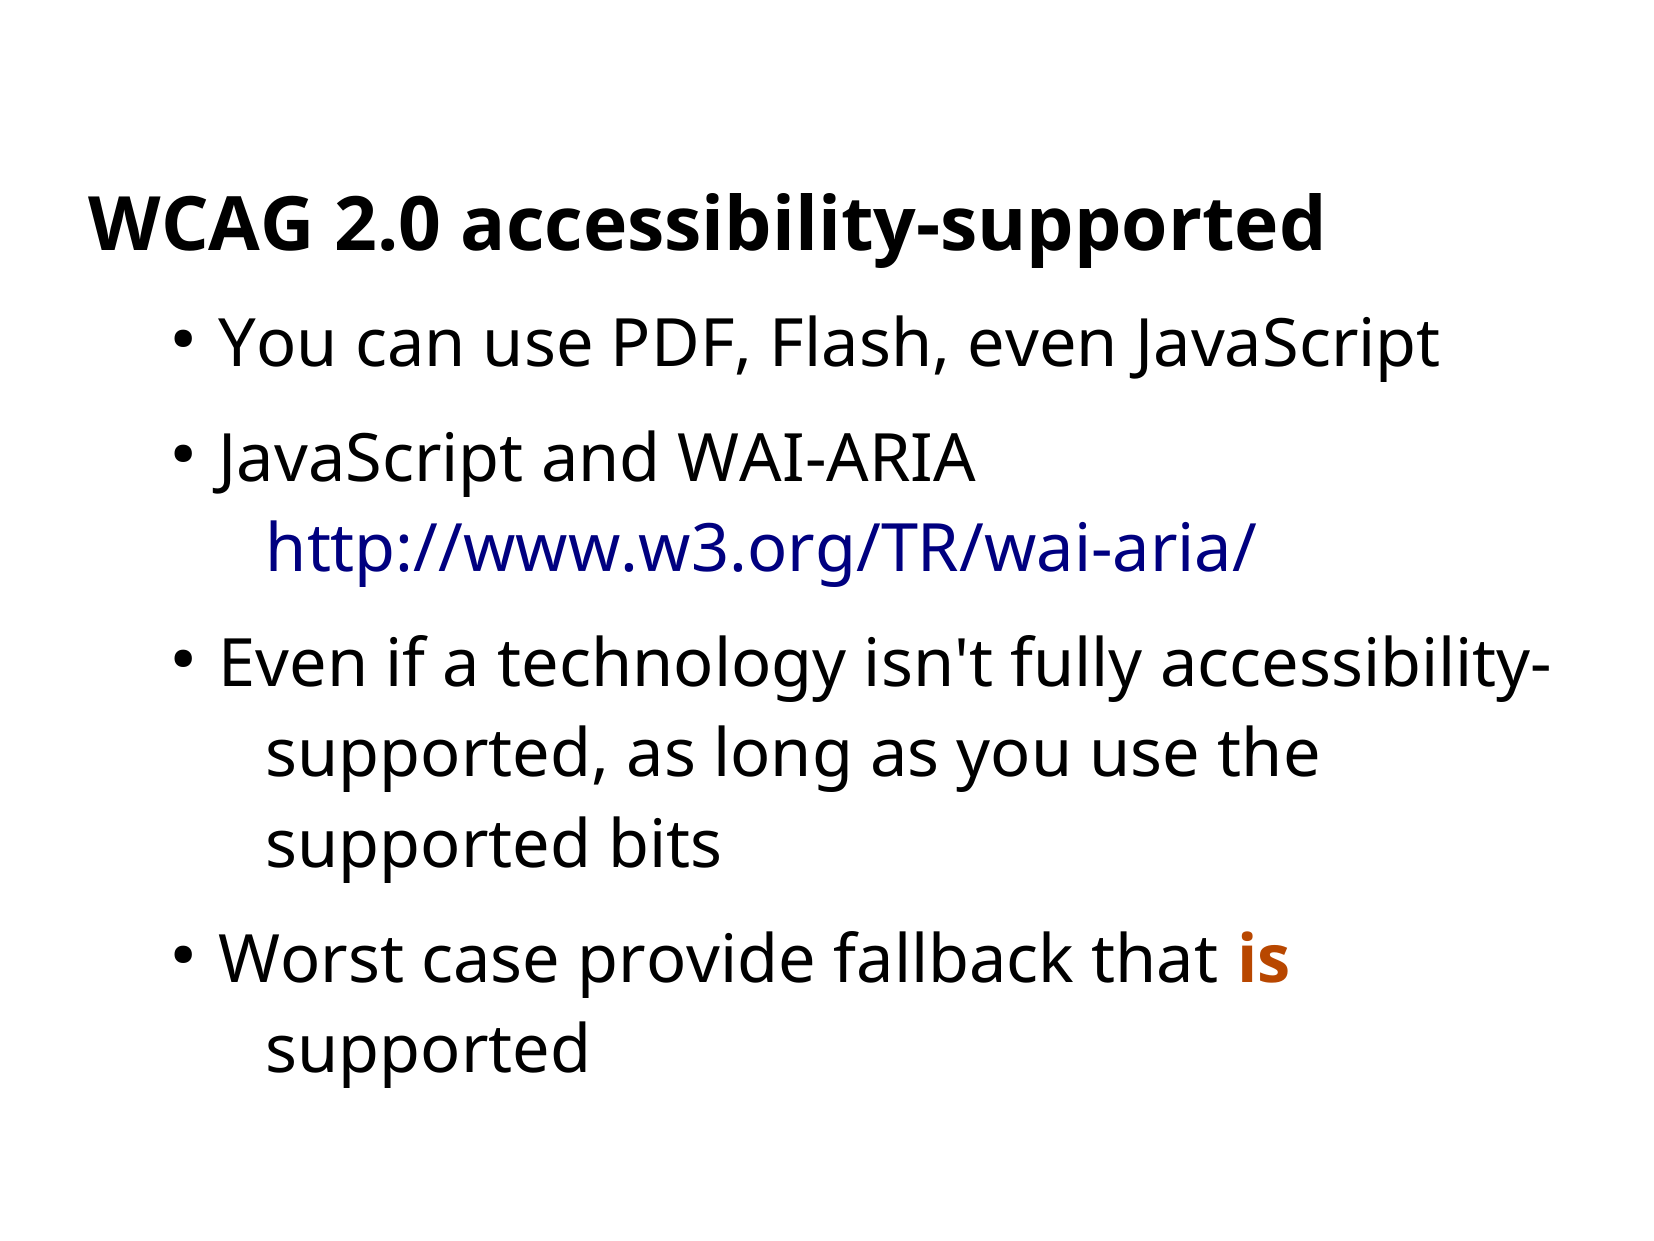

# WCAG 2.0 accessibility-supported
You can use PDF, Flash, even JavaScript
JavaScript and WAI-ARIA http://www.w3.org/TR/wai-aria/
Even if a technology isn't fully accessibility-supported, as long as you use the supported bits
Worst case provide fallback that is supported